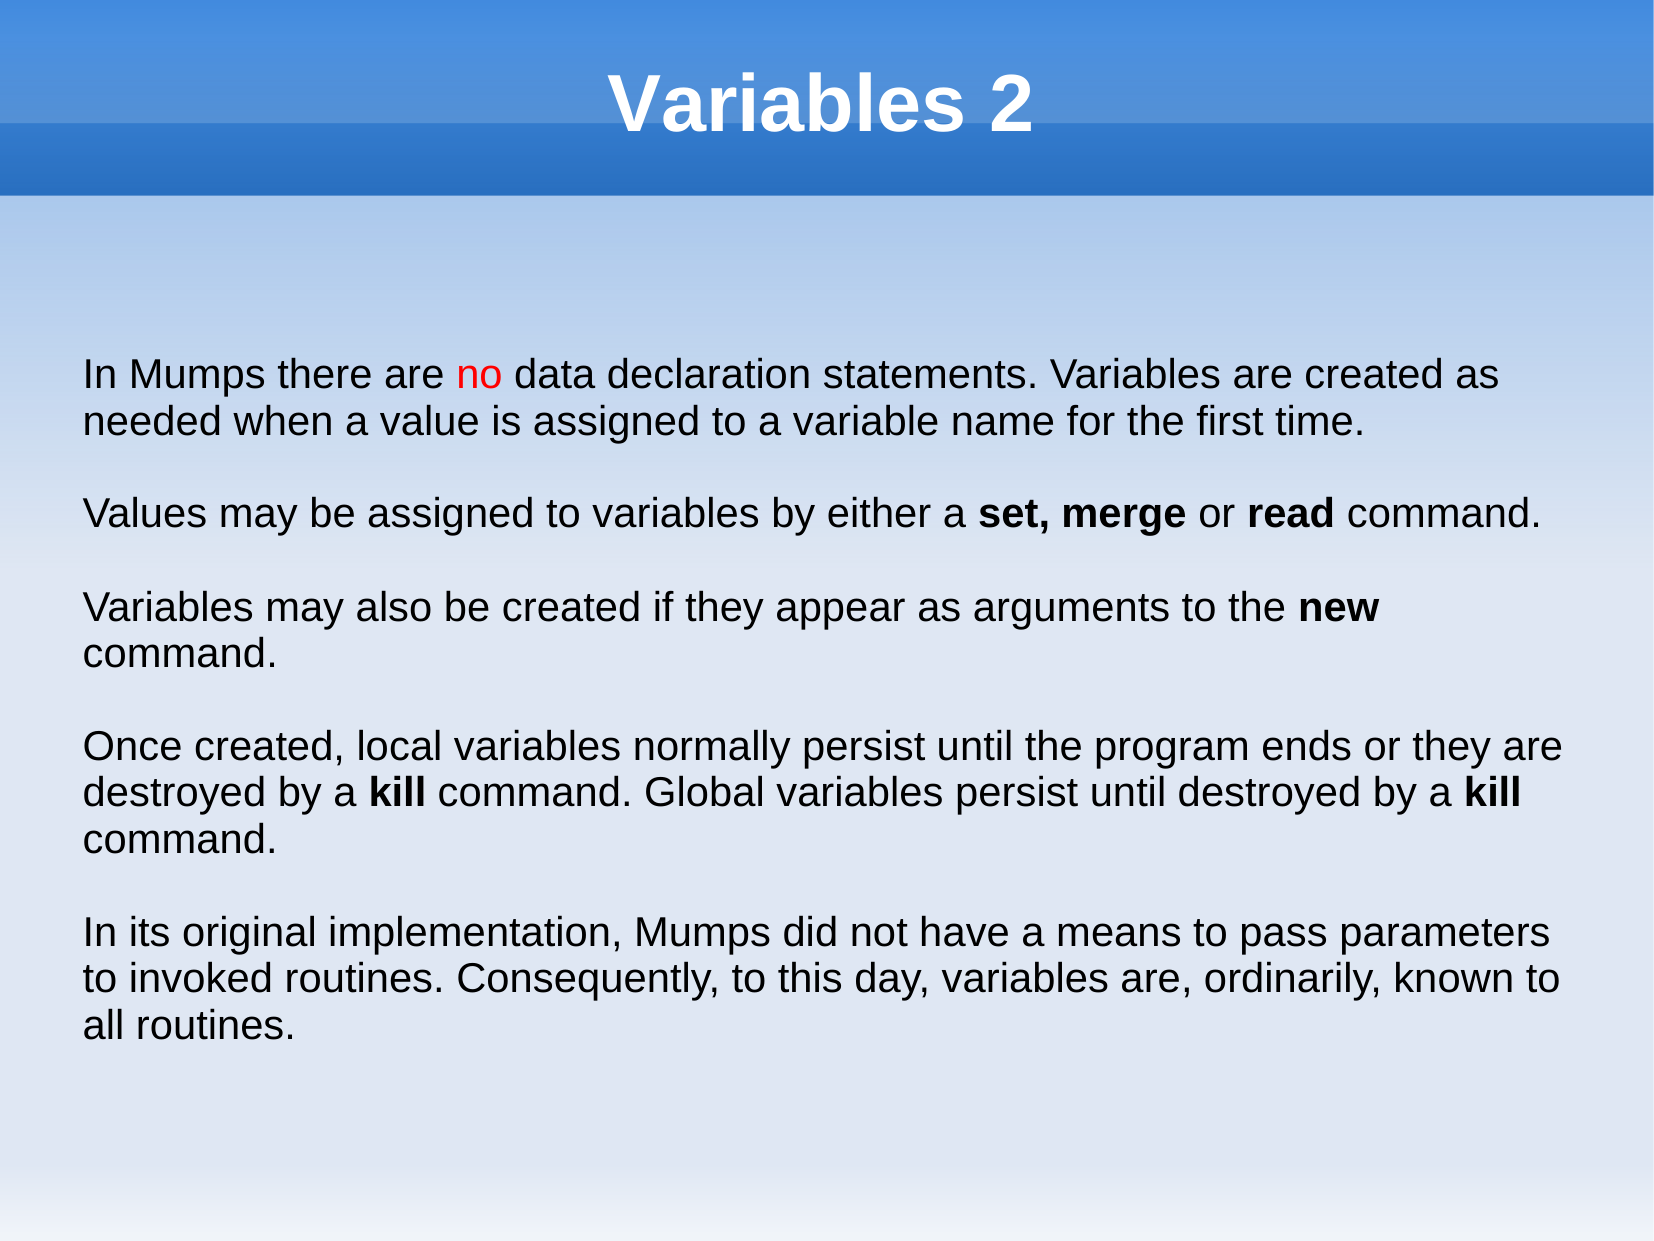

# Variables 2
In Mumps there are no data declaration statements. Variables are created as needed when a value is assigned to a variable name for the first time.
Values may be assigned to variables by either a set, merge or read command.
Variables may also be created if they appear as arguments to the new command.
Once created, local variables normally persist until the program ends or they are destroyed by a kill command. Global variables persist until destroyed by a kill command.
In its original implementation, Mumps did not have a means to pass parameters to invoked routines. Consequently, to this day, variables are, ordinarily, known to all routines.